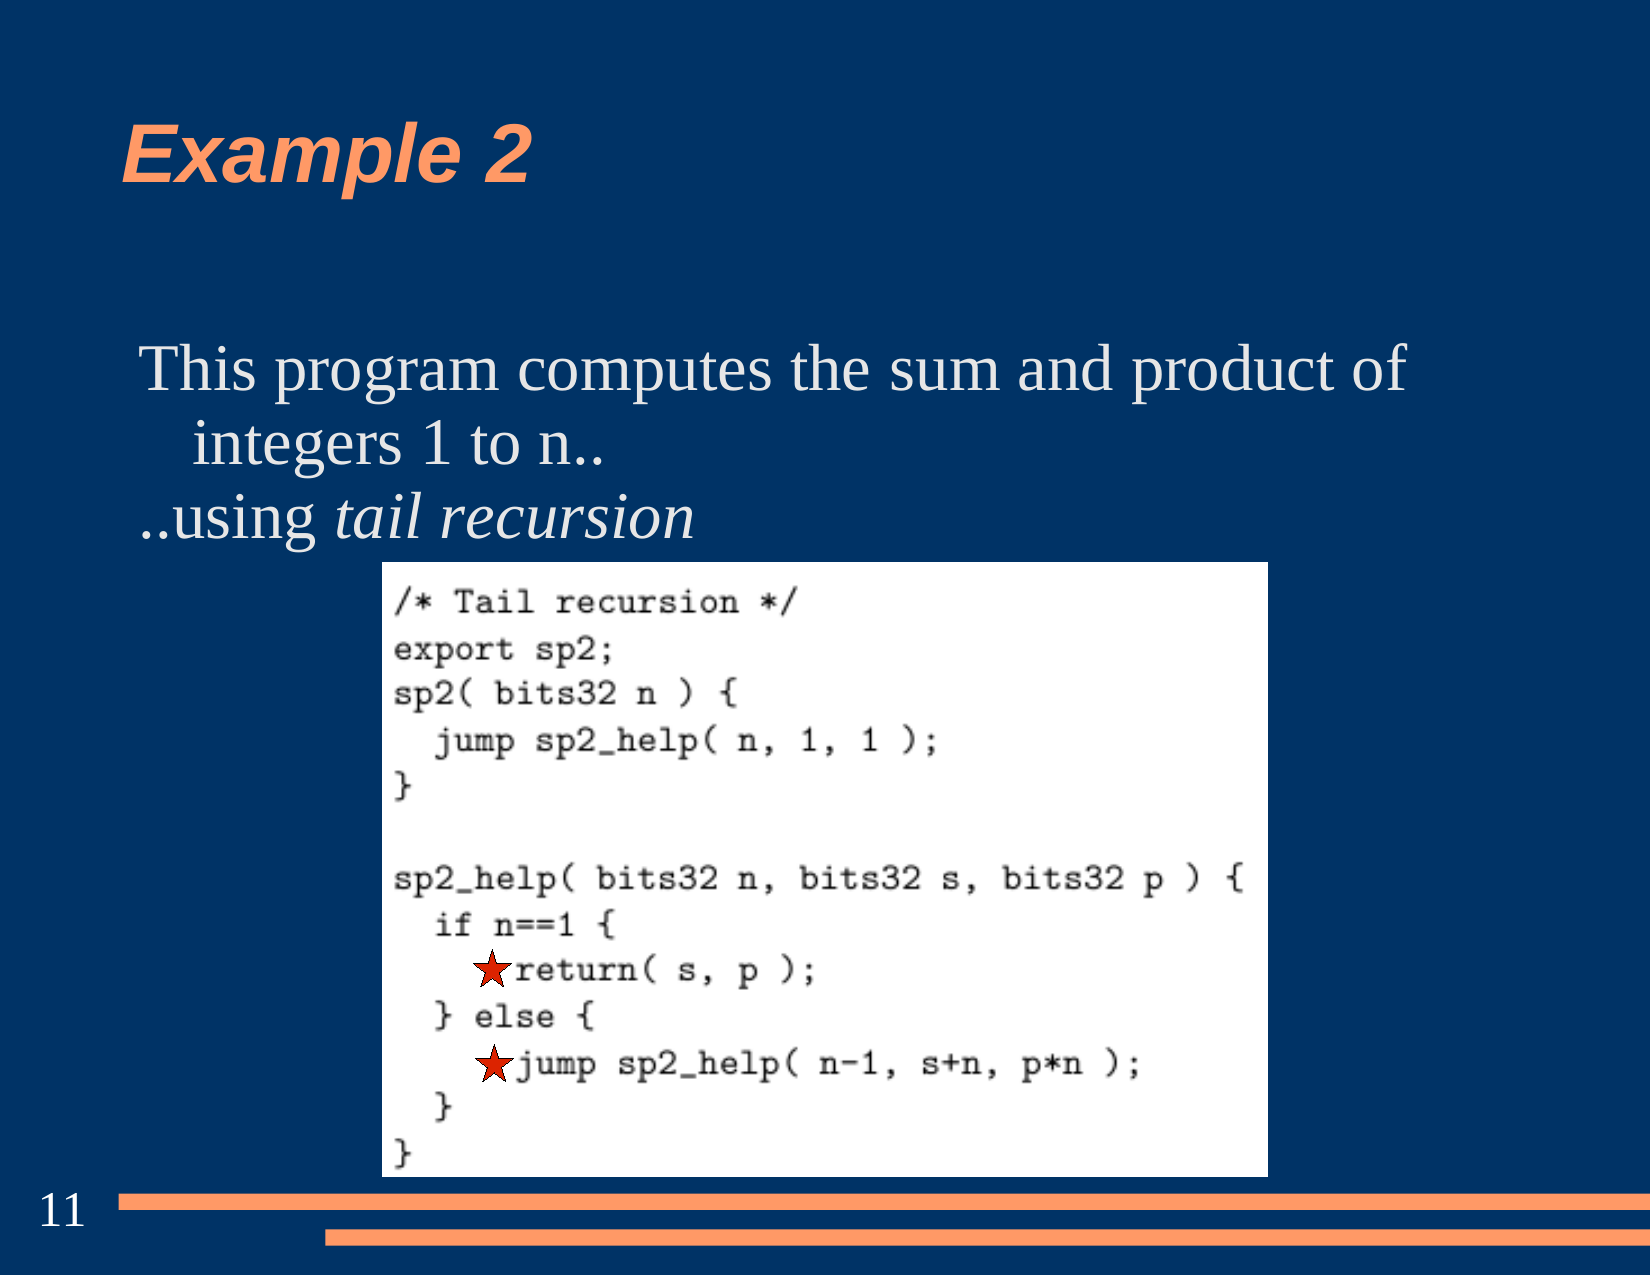

# Example 2
This program computes the sum and product of integers 1 to n..
..using tail recursion
11